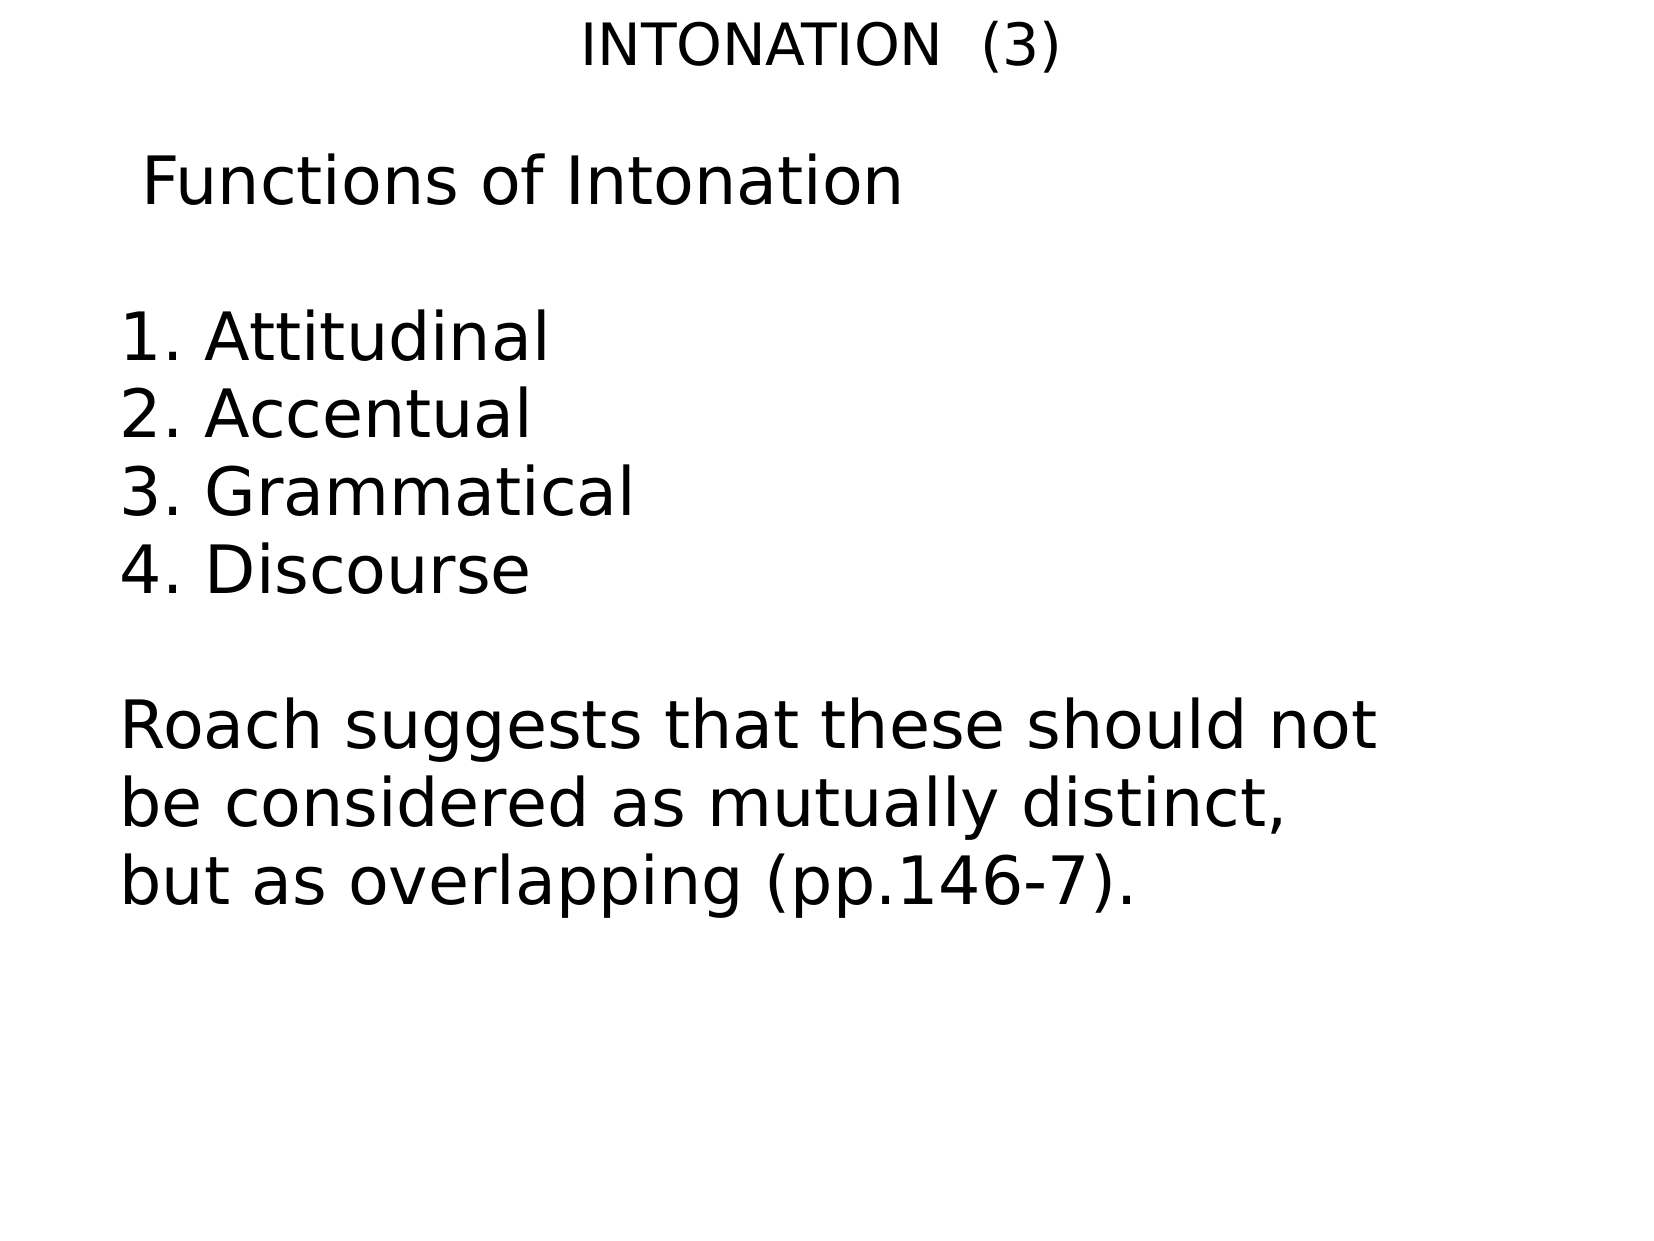

# INTONATION (3)
 Functions of Intonation
1. Attitudinal
2. Accentual
3. Grammatical
4. Discourse
Roach suggests that these should not be considered as mutually distinct, but as overlapping (pp.146-7).